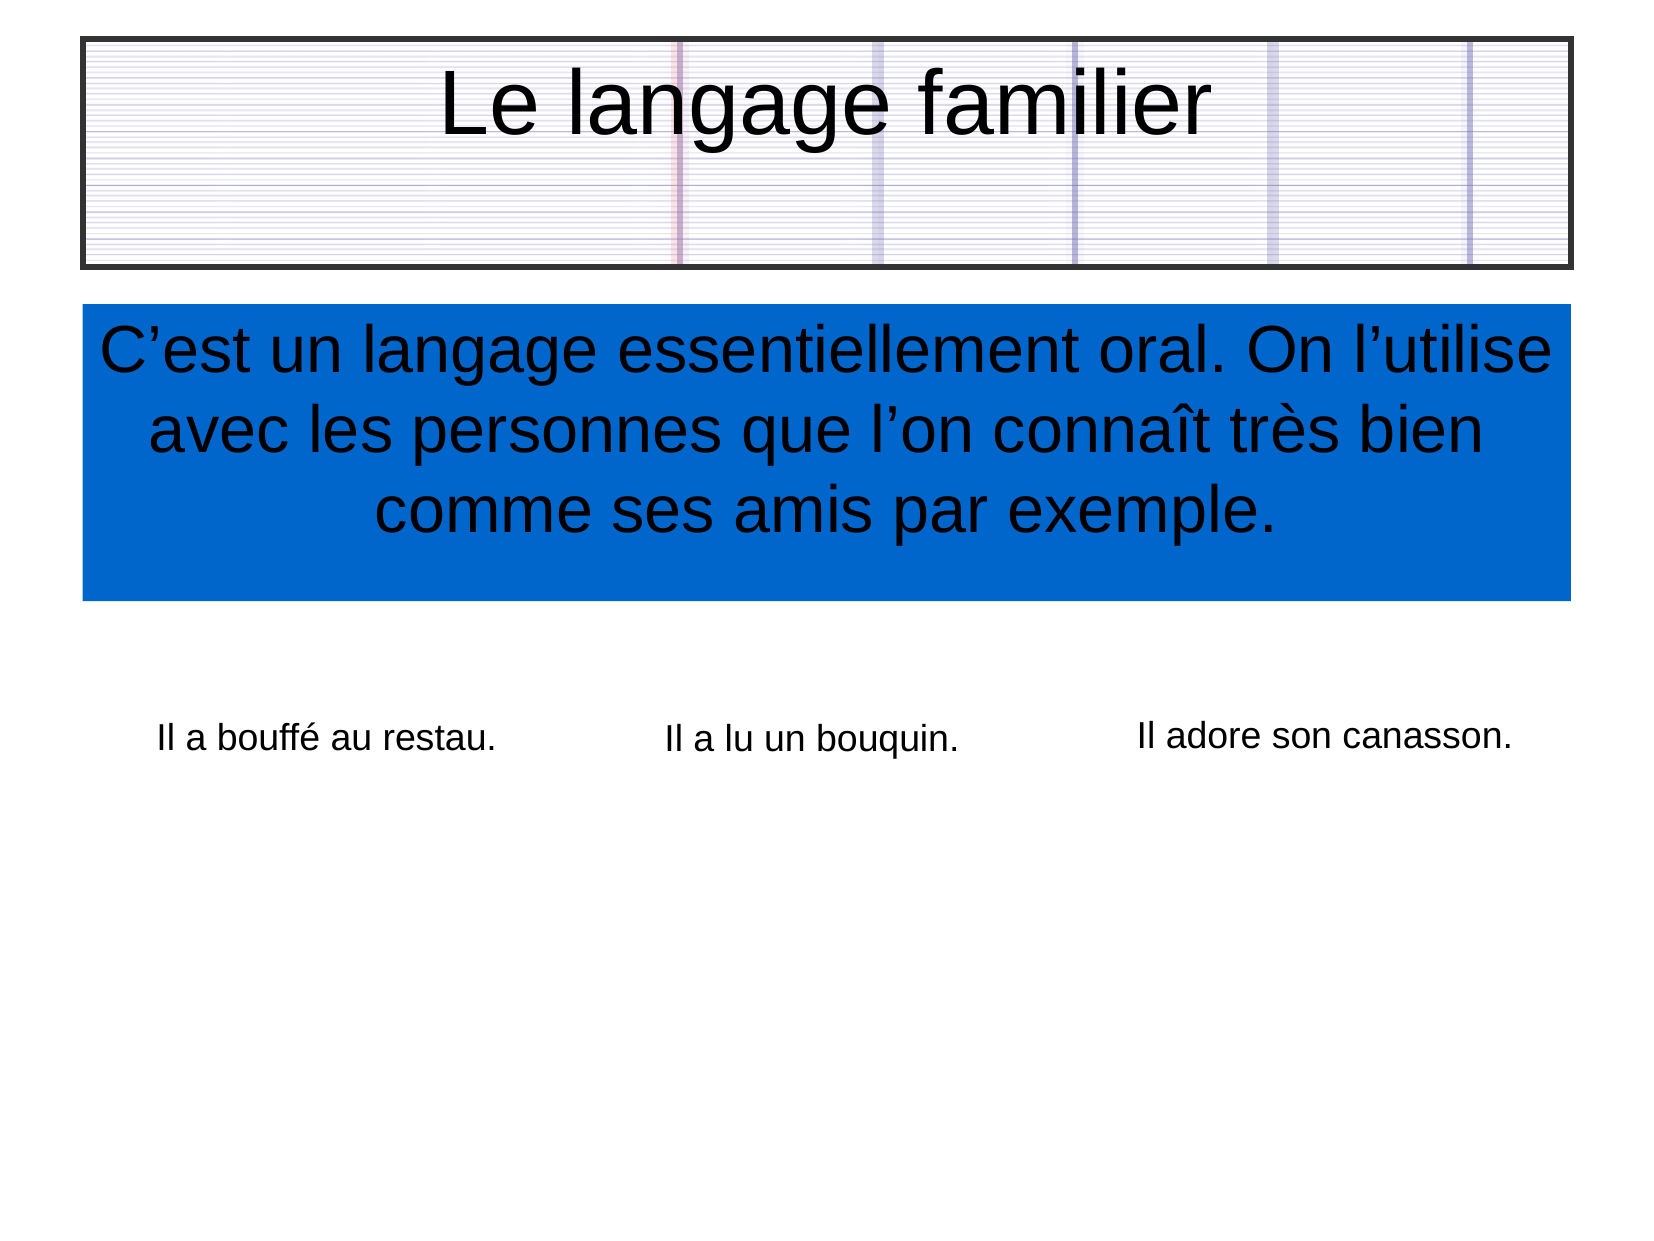

# Le langage familier
C’est un langage essentiellement oral. On l’utilise avec les personnes que l’on connaît très bien comme ses amis par exemple.
Il adore son canasson.
Il a bouffé au restau.
Il a lu un bouquin.